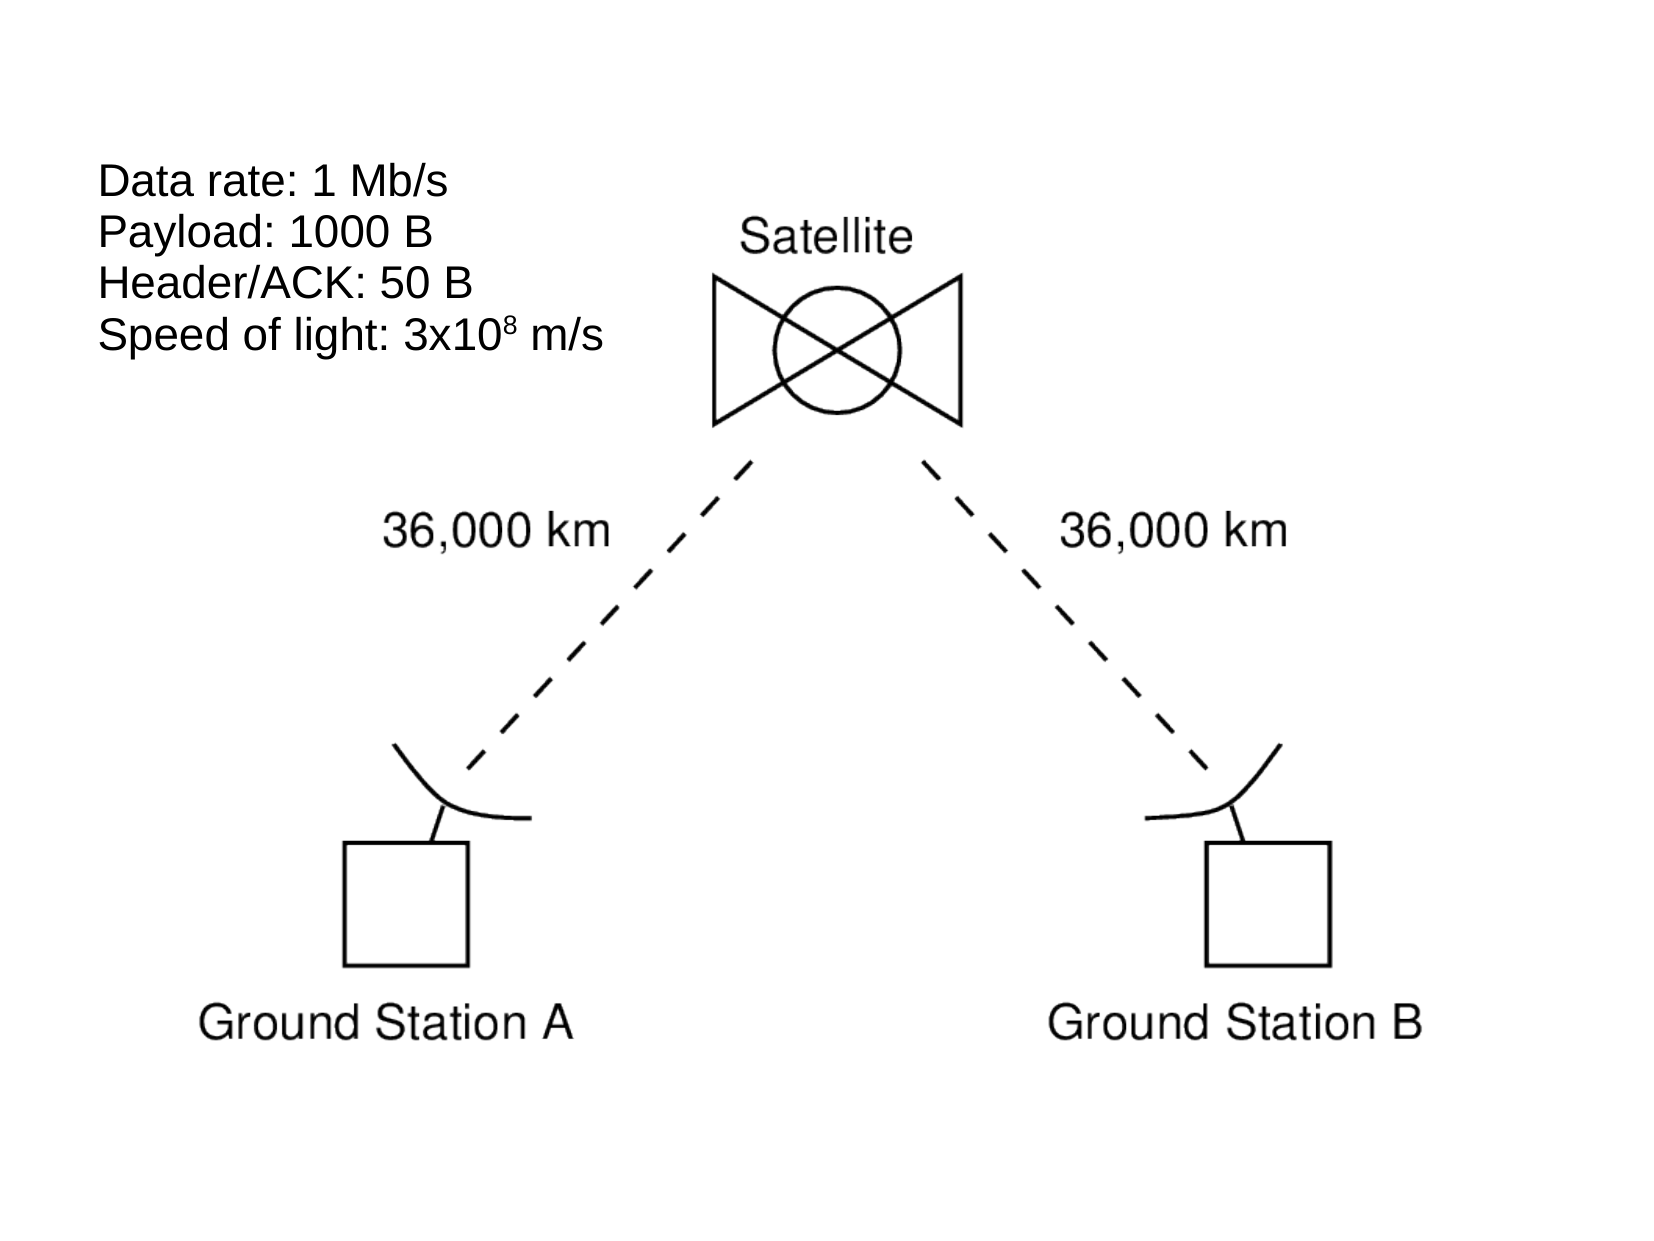

Data rate: 1 Mb/s
Payload: 1000 B
Header/ACK: 50 B
Speed of light: 3x108 m/s